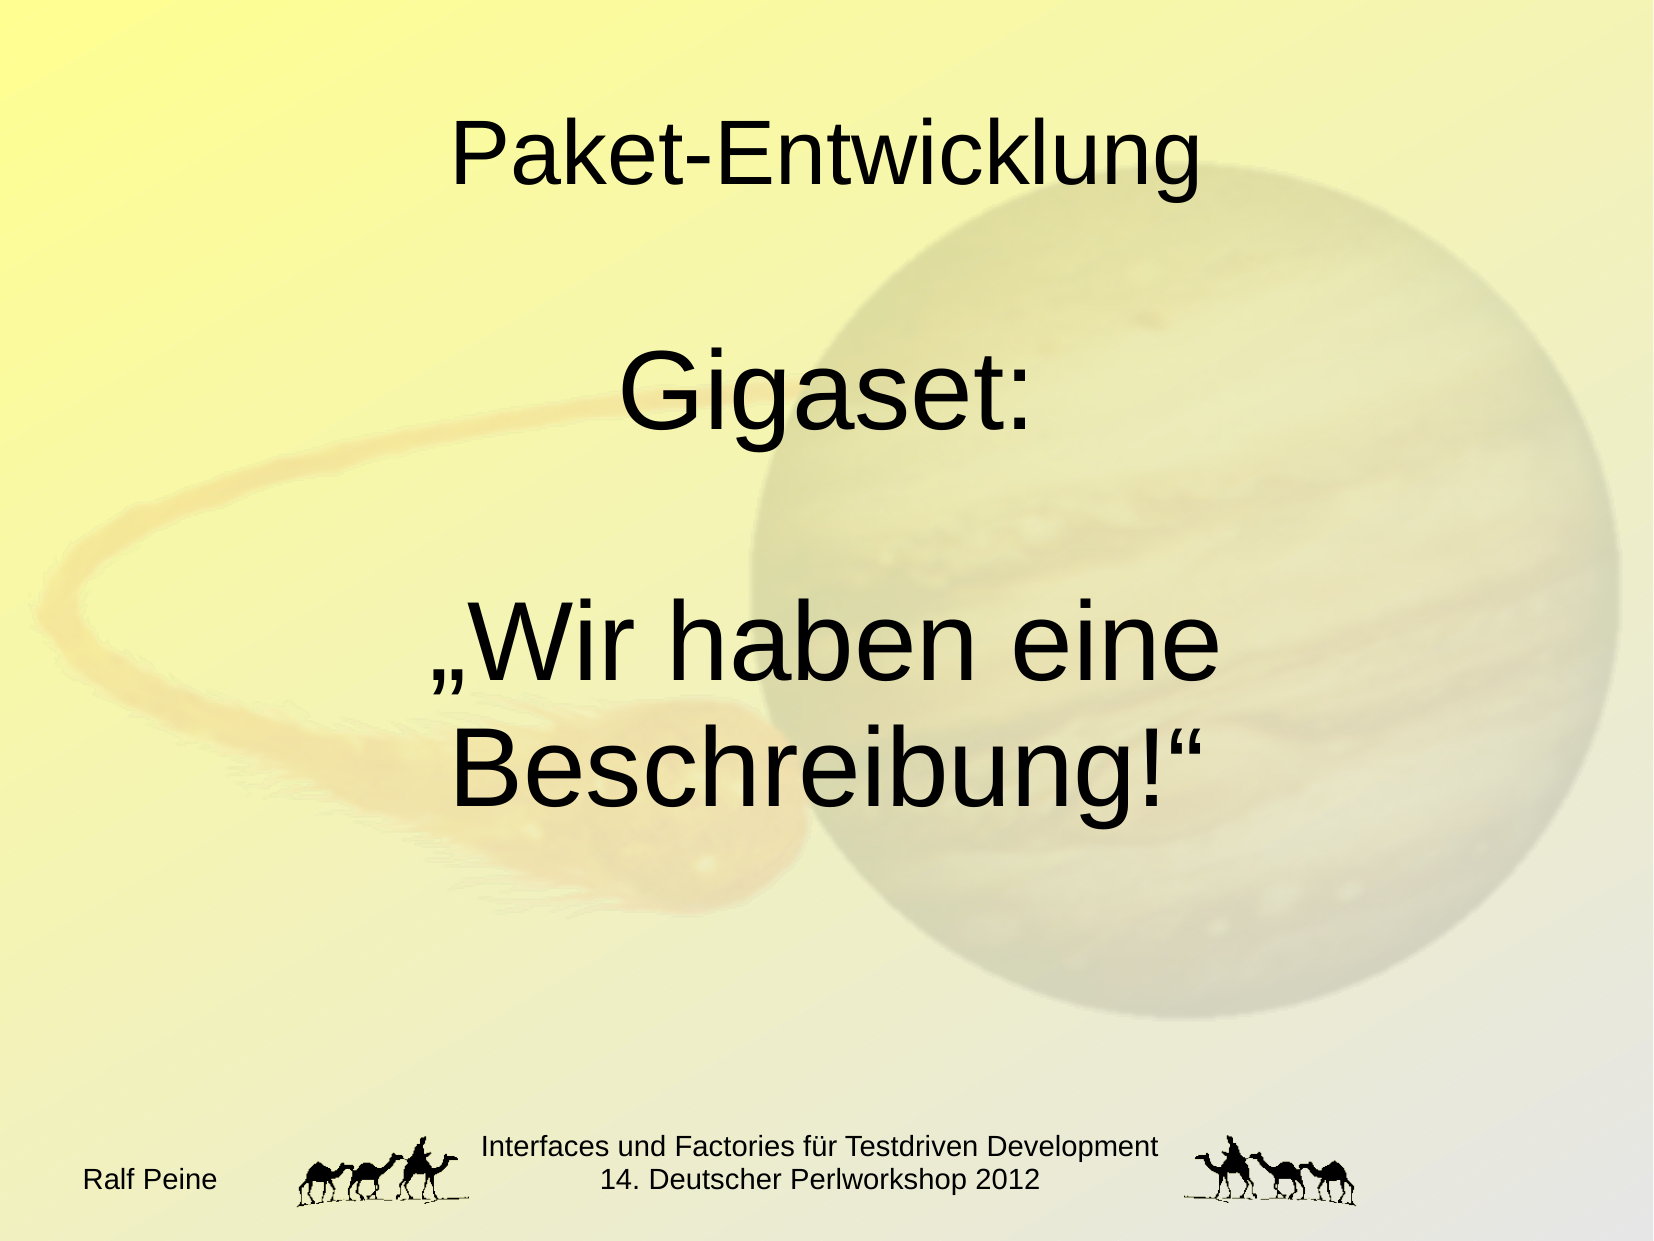

# Paket-Entwicklung
Gigaset:
„Wir haben eine Beschreibung!“